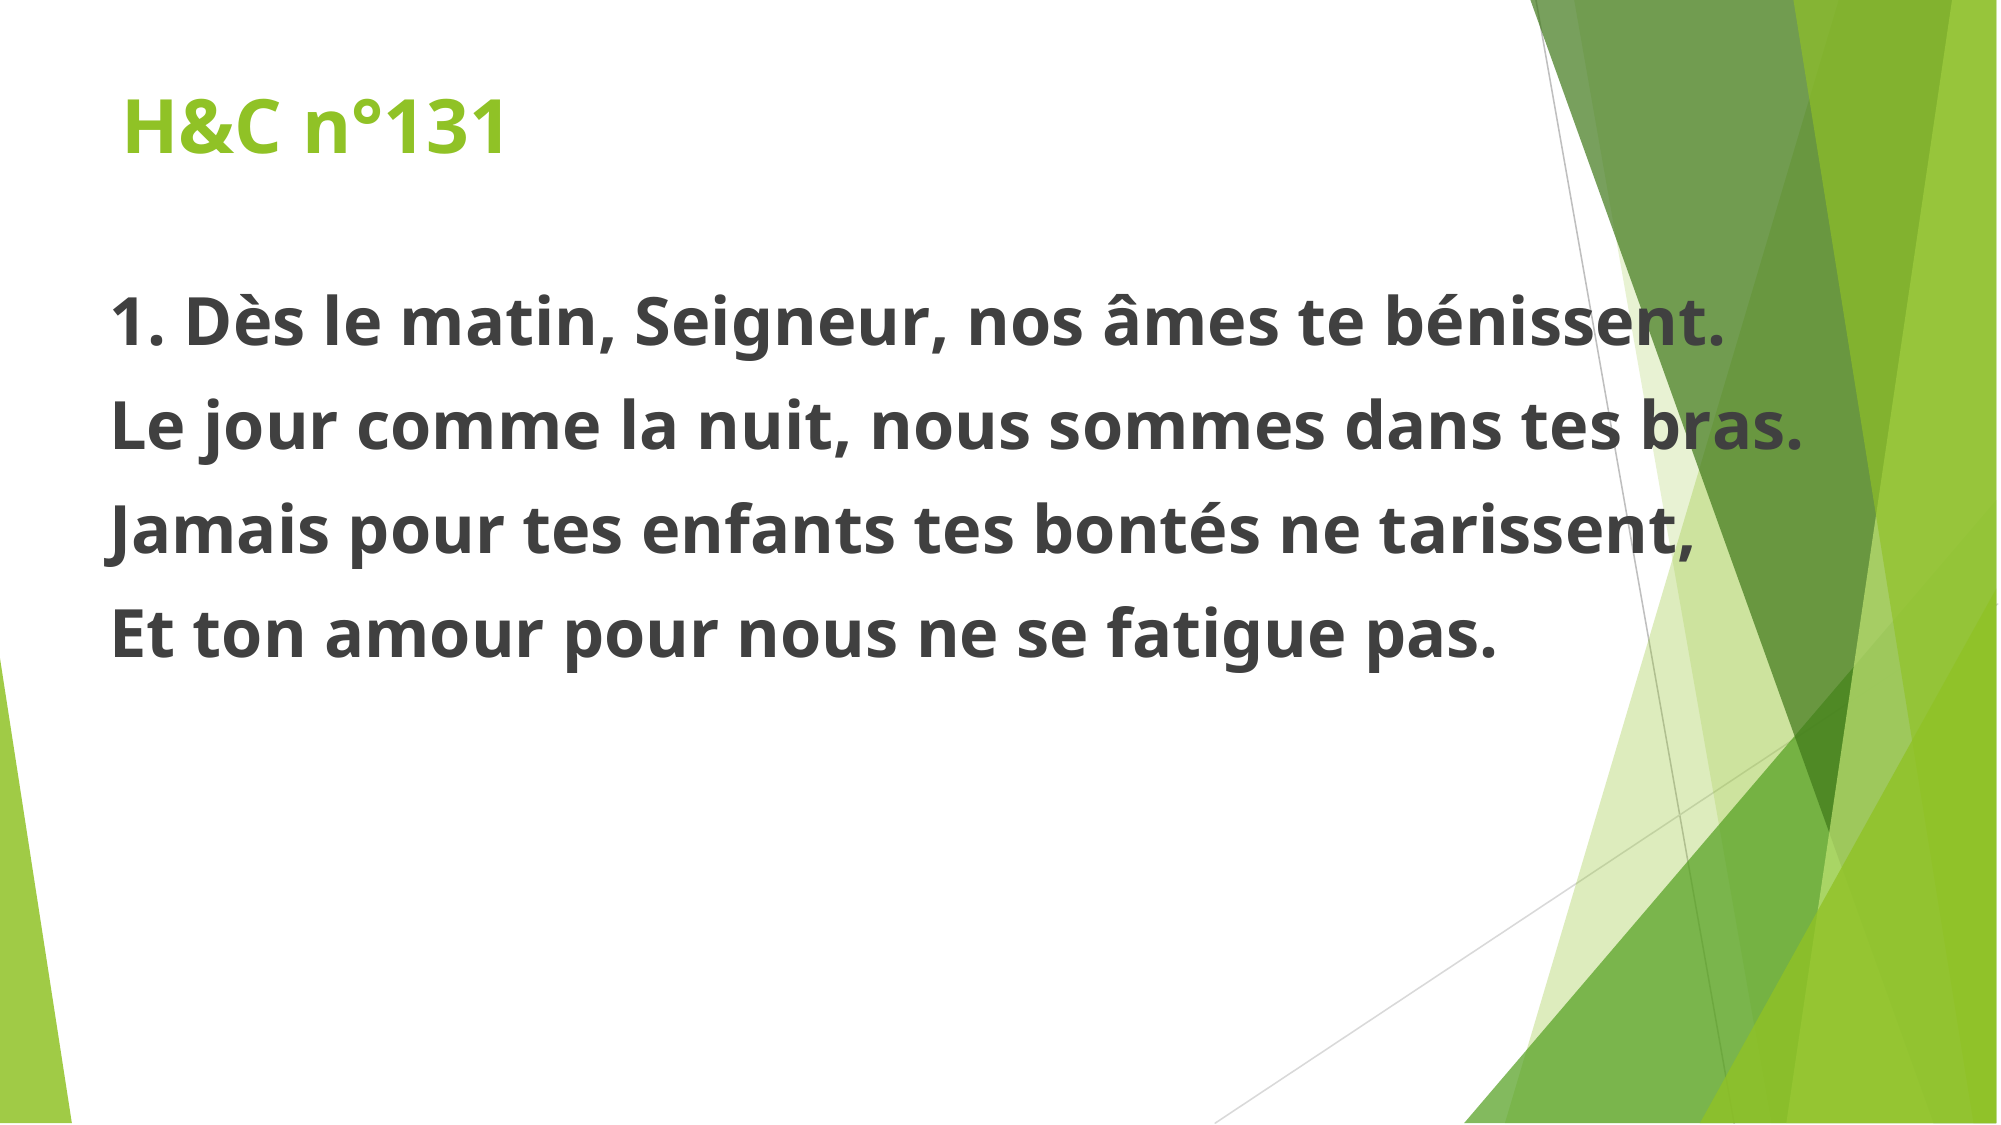

H&C n°131
1. Dès le matin, Seigneur, nos âmes te bénissent.
Le jour comme la nuit, nous sommes dans tes bras.
Jamais pour tes enfants tes bontés ne tarissent,
Et ton amour pour nous ne se fatigue pas.